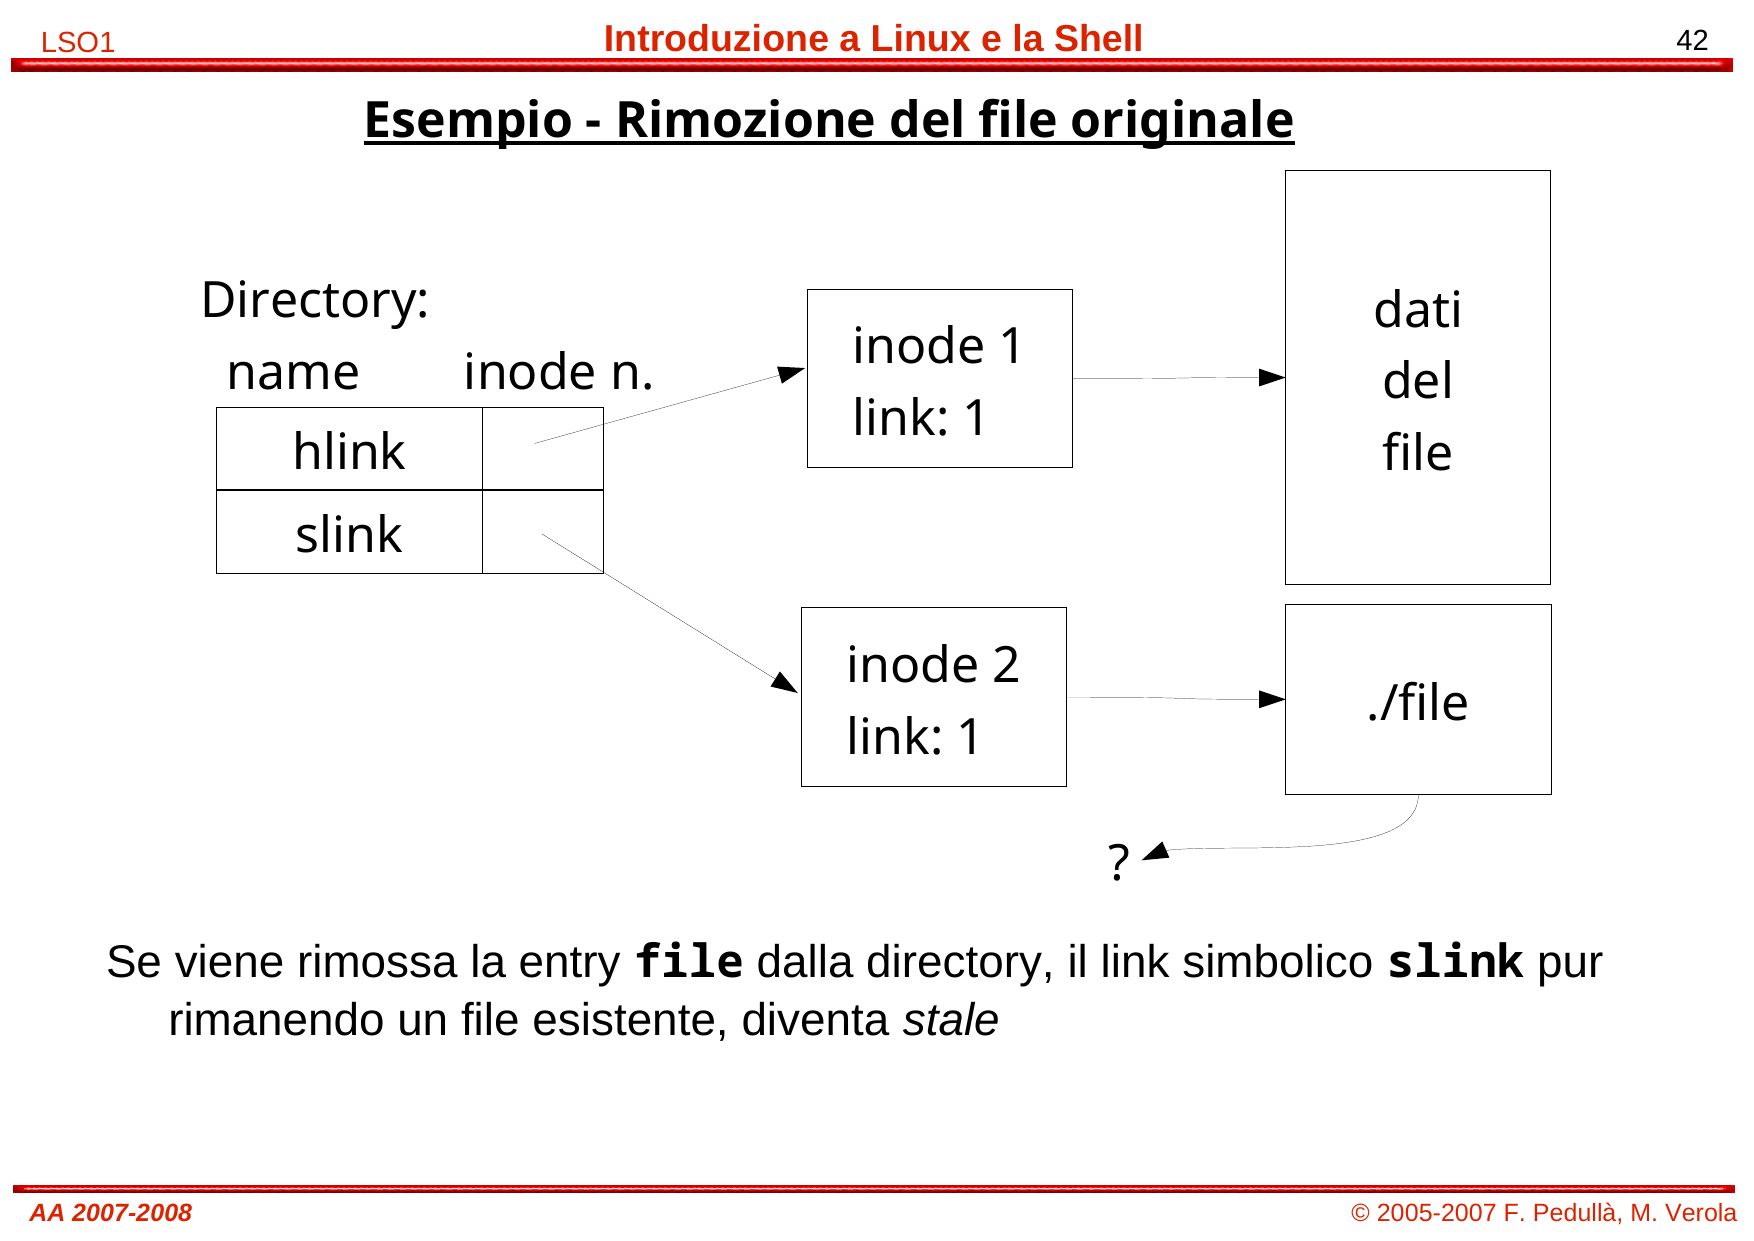

# Esempio - Rimozione del file originale
dati
del
file
Directory:
 name inode n.
inode 1
link: 1
hlink
slink
./file
inode 2
link: 1
?
Se viene rimossa la entry file dalla directory, il link simbolico slink pur rimanendo un file esistente, diventa stale